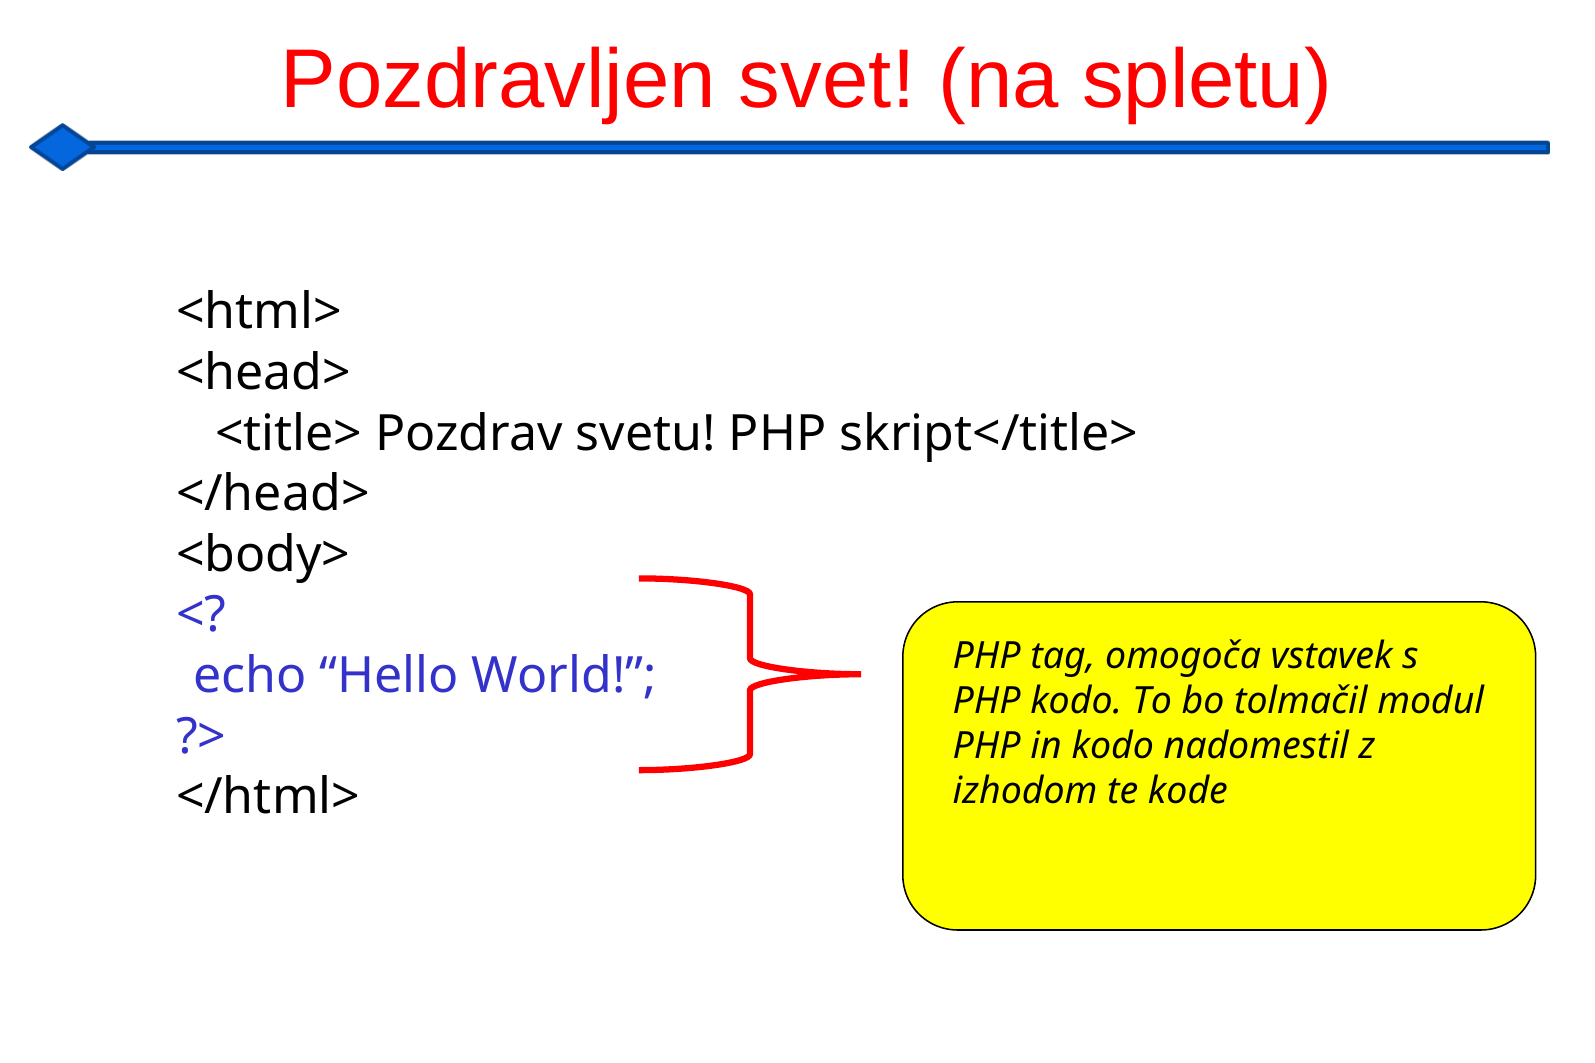

# Pozdravljen svet! (na spletu)
<html>
<head>
 <title> Pozdrav svetu! PHP skript</title>
</head>
<body>
<?
	echo “Hello World!”;
?>
</html>
PHP tag, omogoča vstavek s PHP kodo. To bo tolmačil modul PHP in kodo nadomestil z izhodom te kode